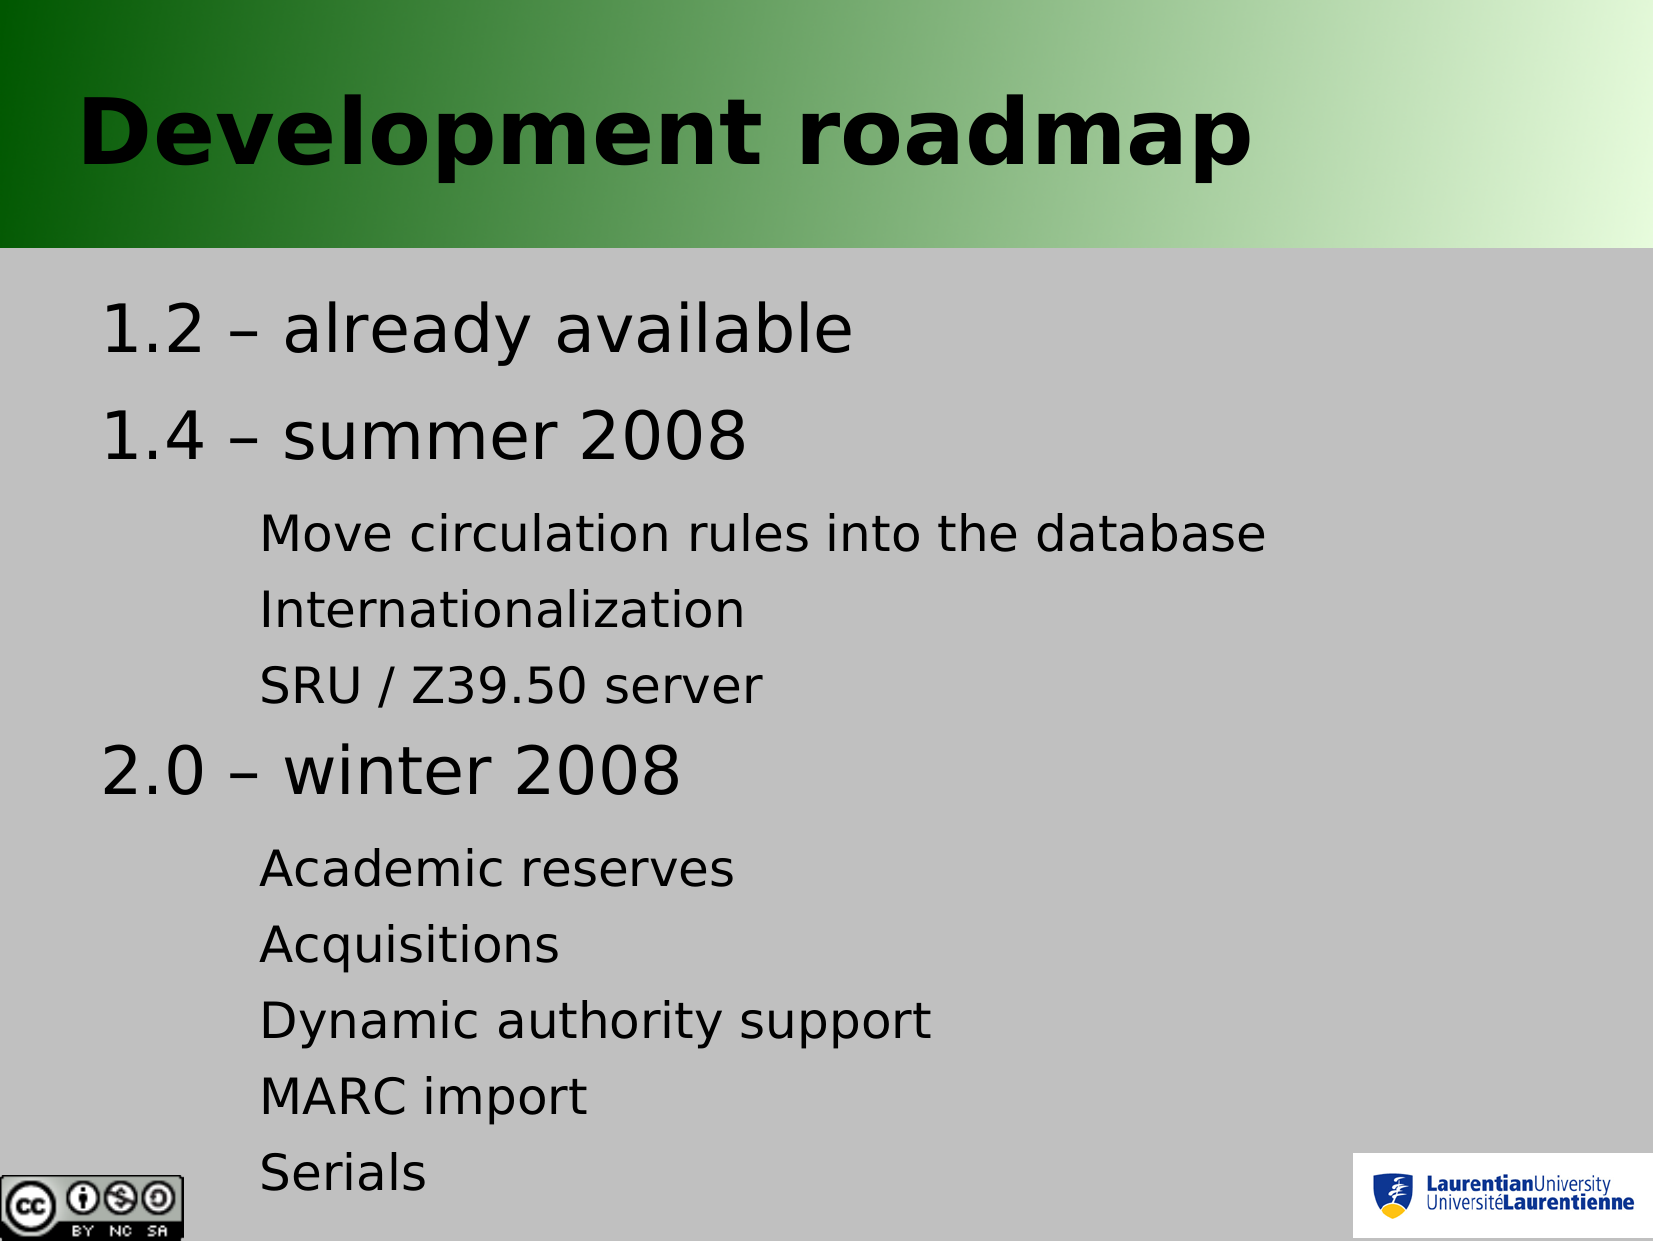

# Development roadmap
1.2 – already available
1.4 – summer 2008
Move circulation rules into the database
Internationalization
SRU / Z39.50 server
2.0 – winter 2008
Academic reserves
Acquisitions
Dynamic authority support
MARC import
Serials